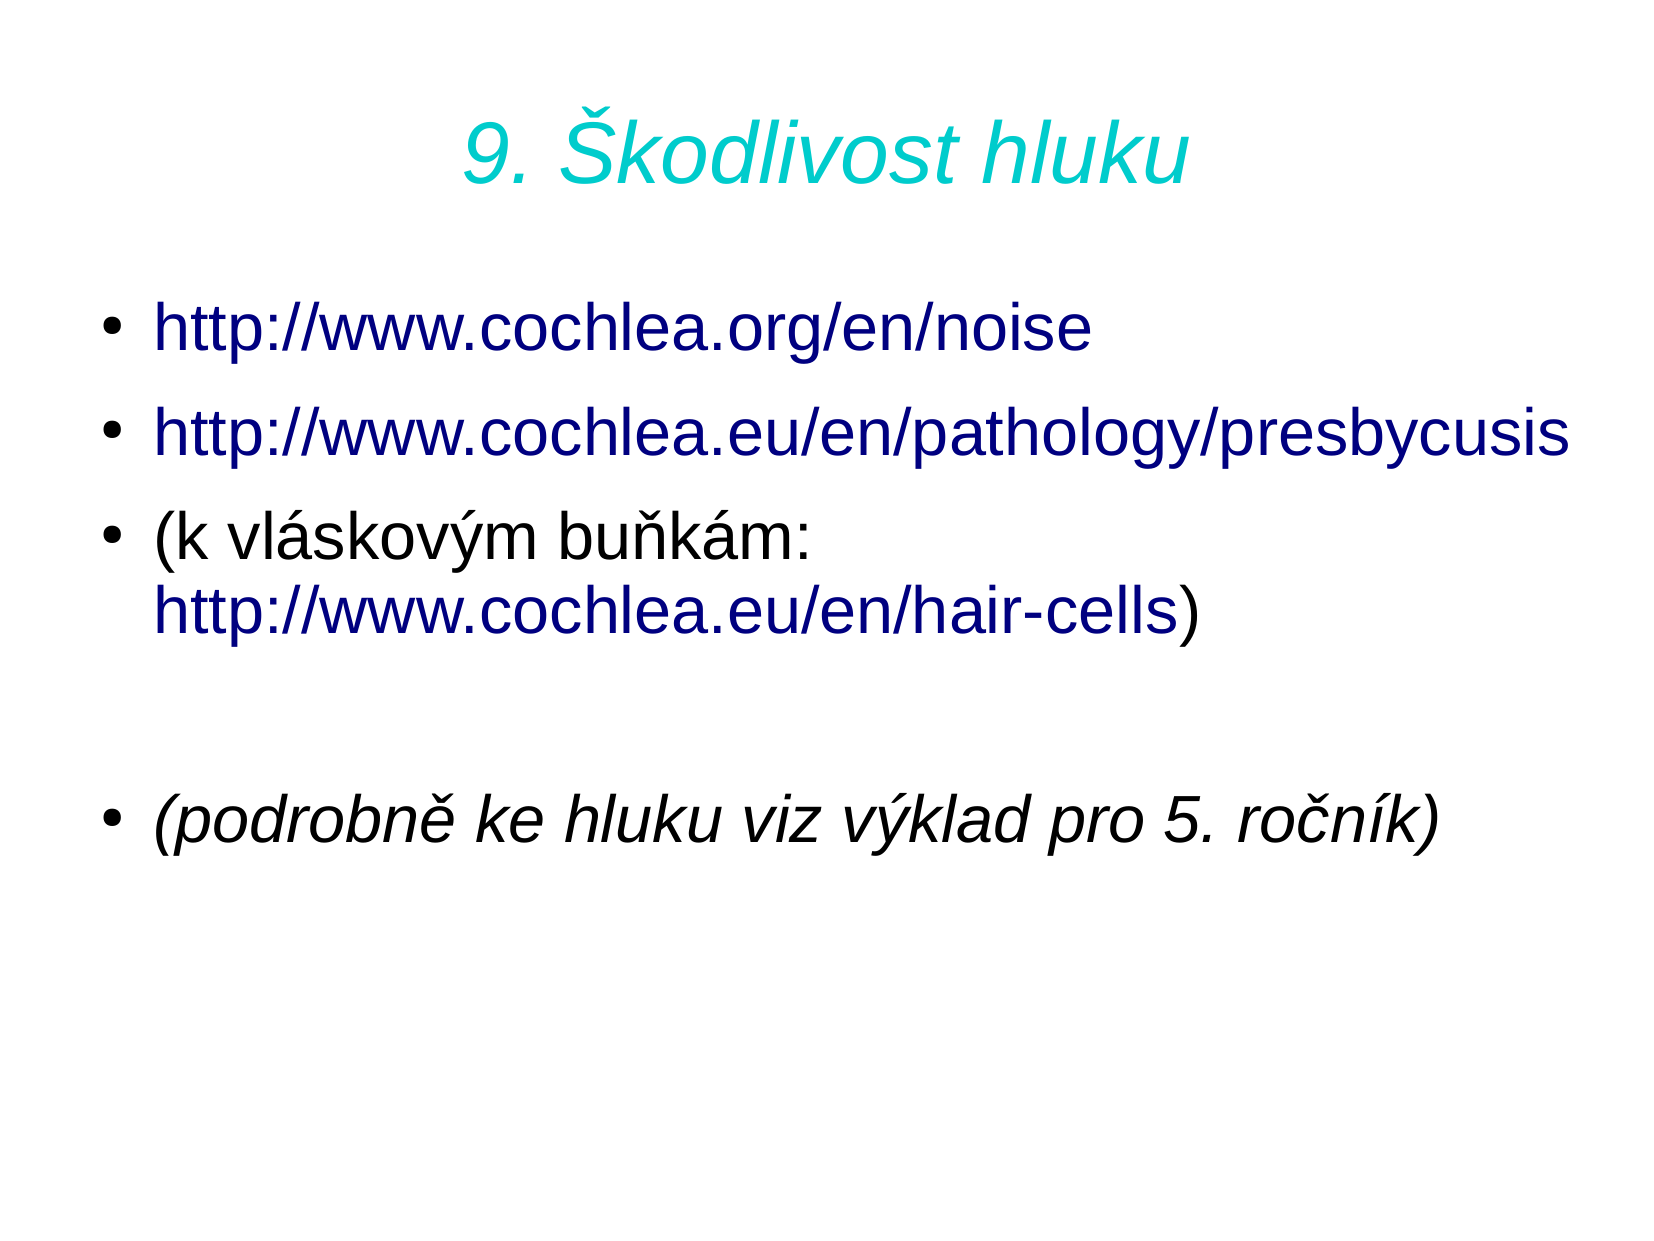

# 9. Škodlivost hluku
http://www.cochlea.org/en/noise
http://www.cochlea.eu/en/pathology/presbycusis
(k vláskovým buňkám: http://www.cochlea.eu/en/hair-cells)
(podrobně ke hluku viz výklad pro 5. ročník)